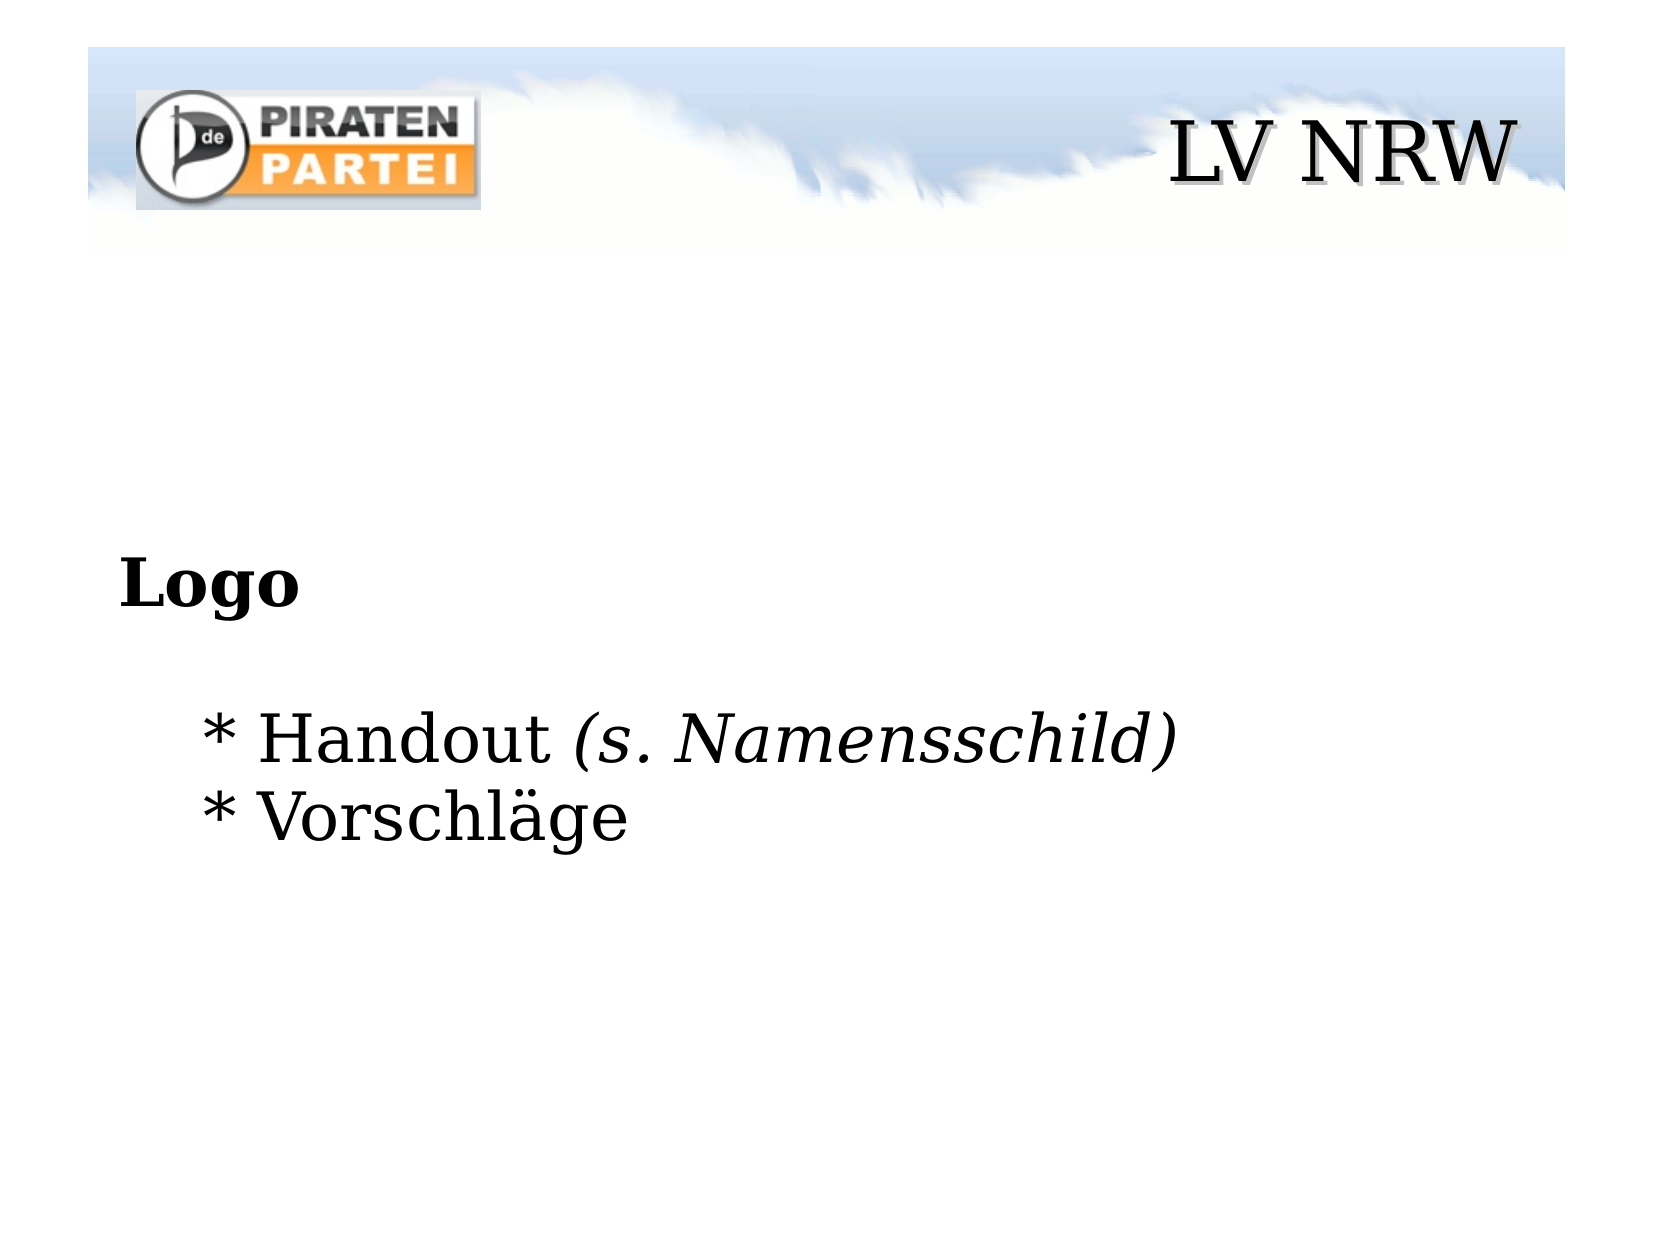

# LV NRW
Logo
 * Handout (s. Namensschild)
 * Vorschläge